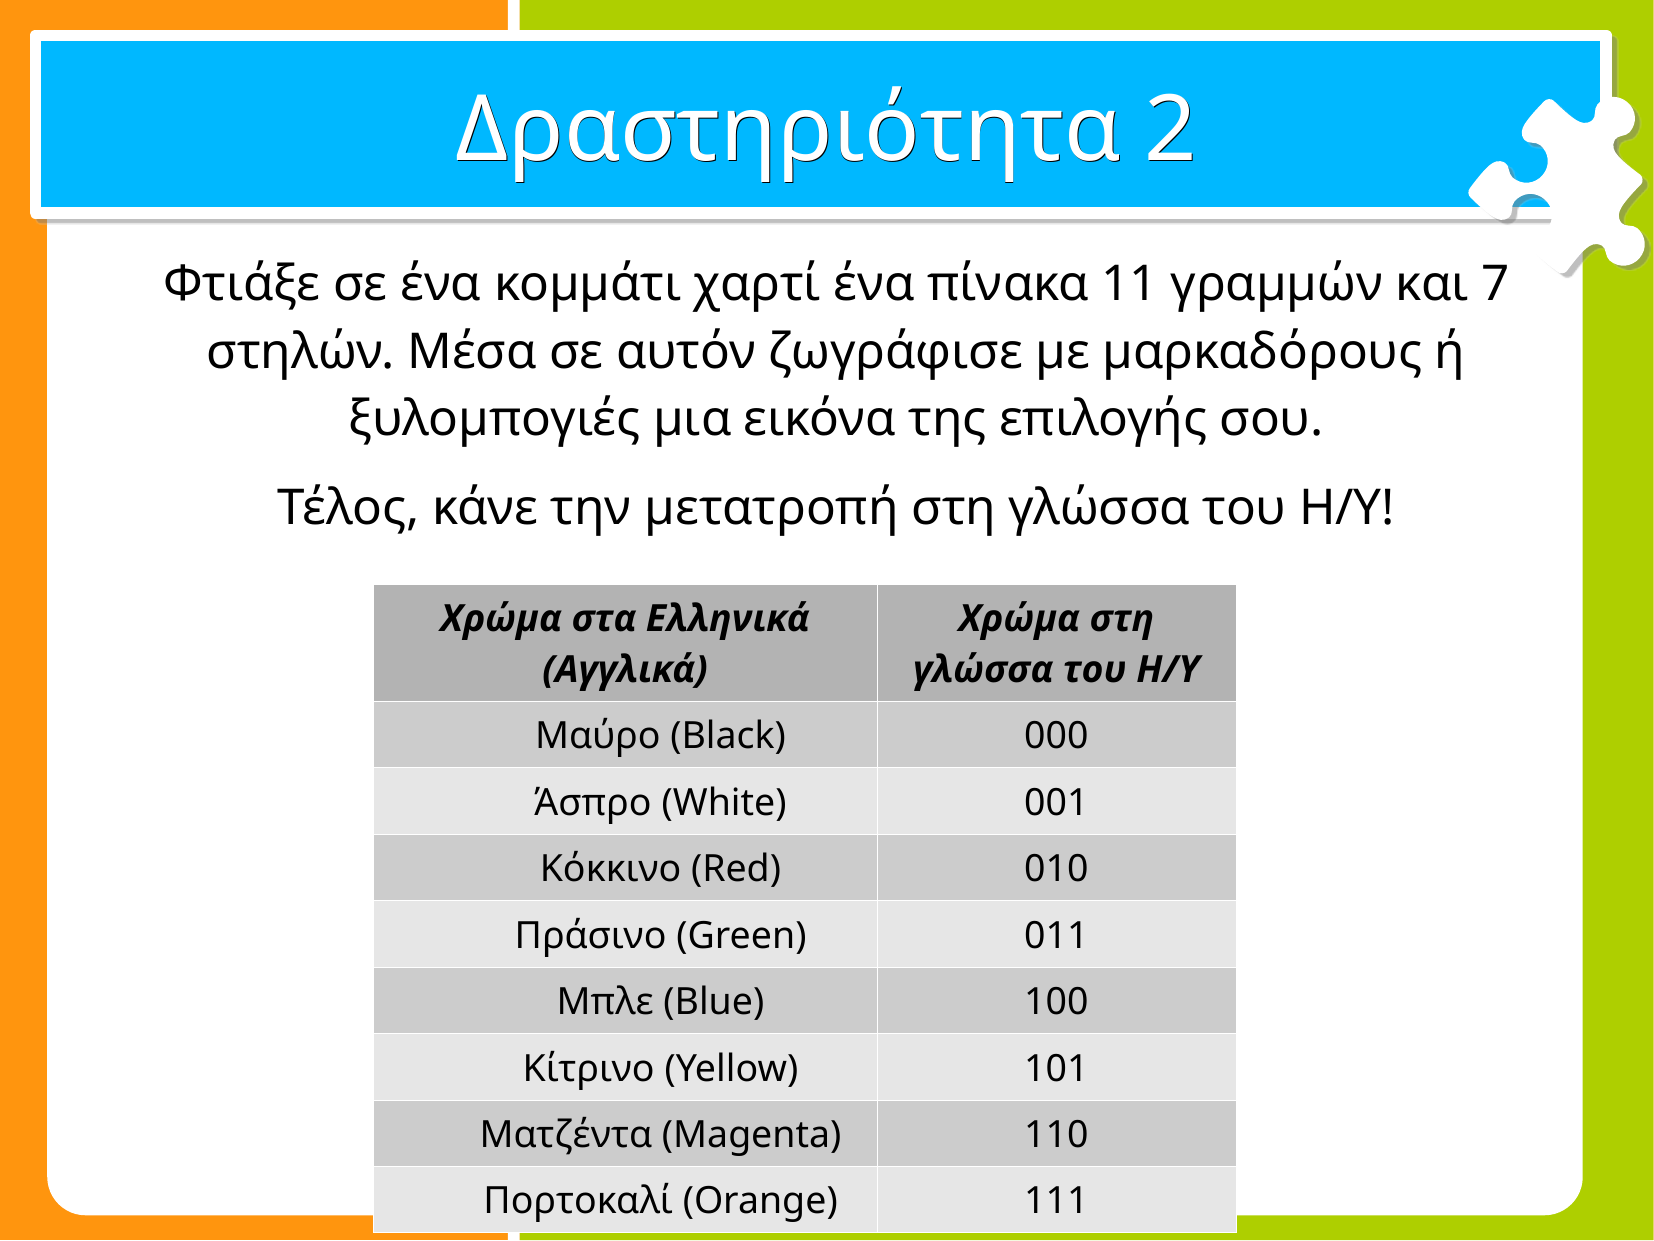

# Δραστηριότητα 2
Φτιάξε σε ένα κομμάτι χαρτί ένα πίνακα 11 γραμμών και 7 στηλών. Μέσα σε αυτόν ζωγράφισε με μαρκαδόρους ή ξυλομπογιές μια εικόνα της επιλογής σου.
Τέλος, κάνε την μετατροπή στη γλώσσα του Η/Υ!
| Χρώμα στα Ελληνικά (Αγγλικά) | Χρώμα στη γλώσσα του Η/Υ |
| --- | --- |
| Μαύρο (Black) | 000 |
| Άσπρο (White) | 001 |
| Κόκκινο (Red) | 010 |
| Πράσινο (Green) | 011 |
| Μπλε (Blue) | 100 |
| Κίτρινο (Yellow) | 101 |
| Ματζέντα (Magenta) | 110 |
| Πορτοκαλί (Orange) | 111 |